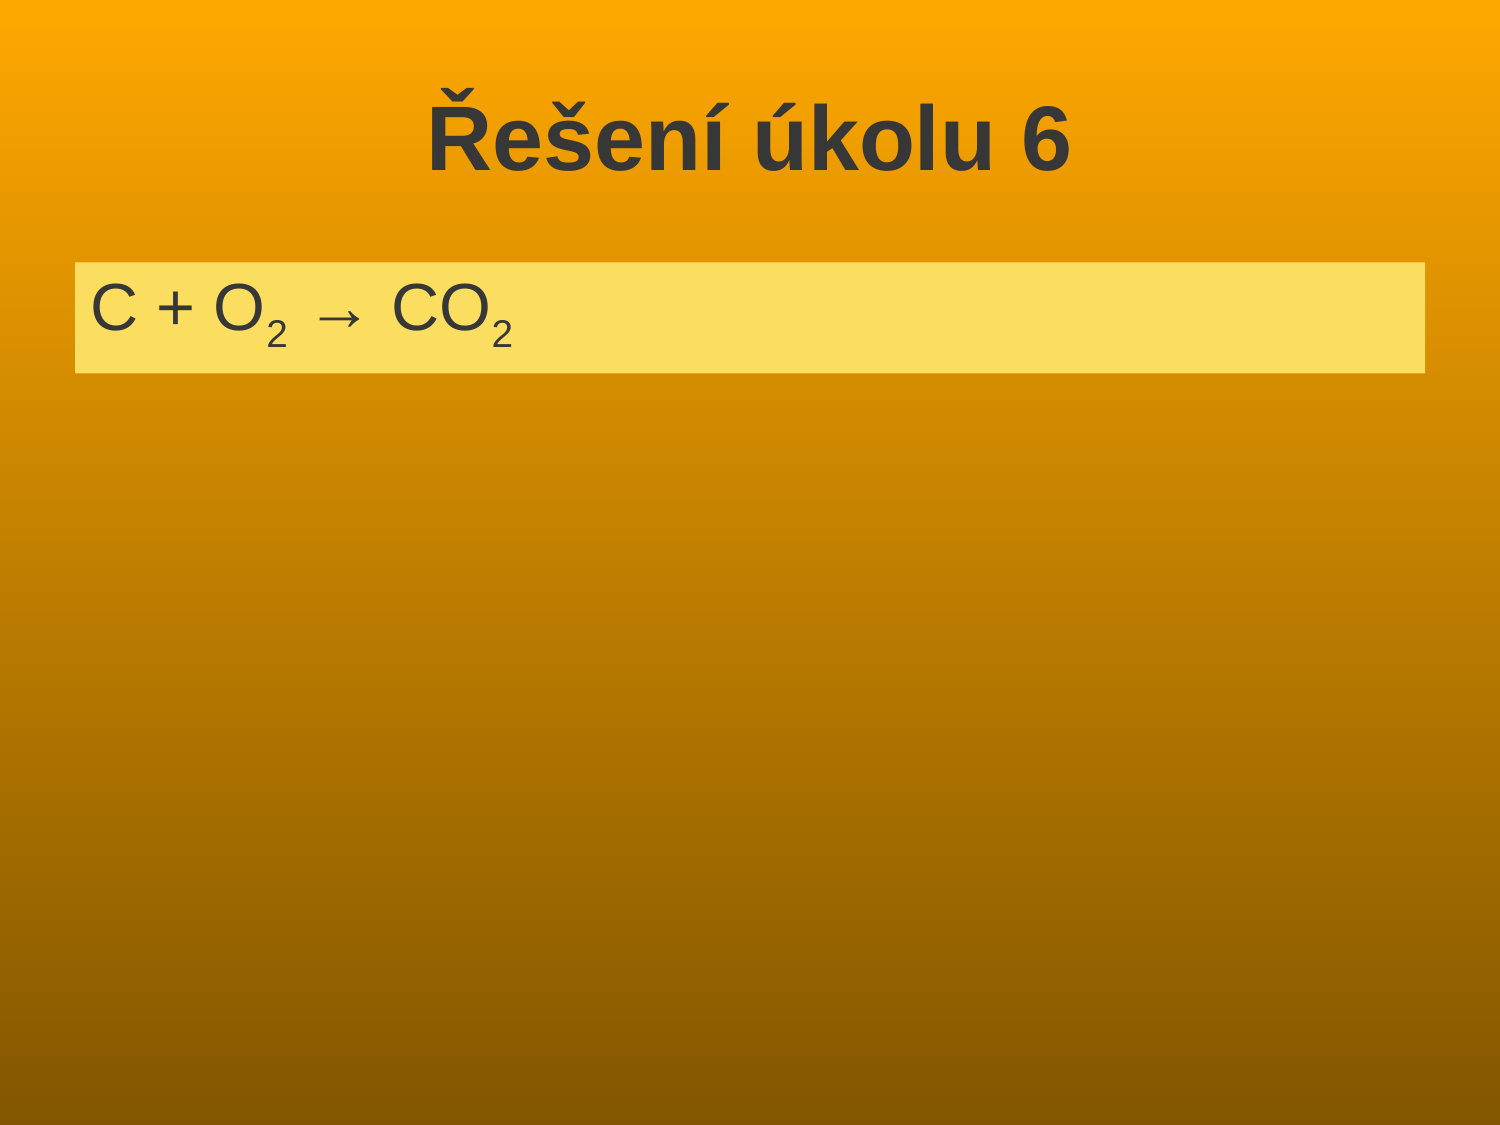

# Řešení úkolu 6
C + O2 → CO2